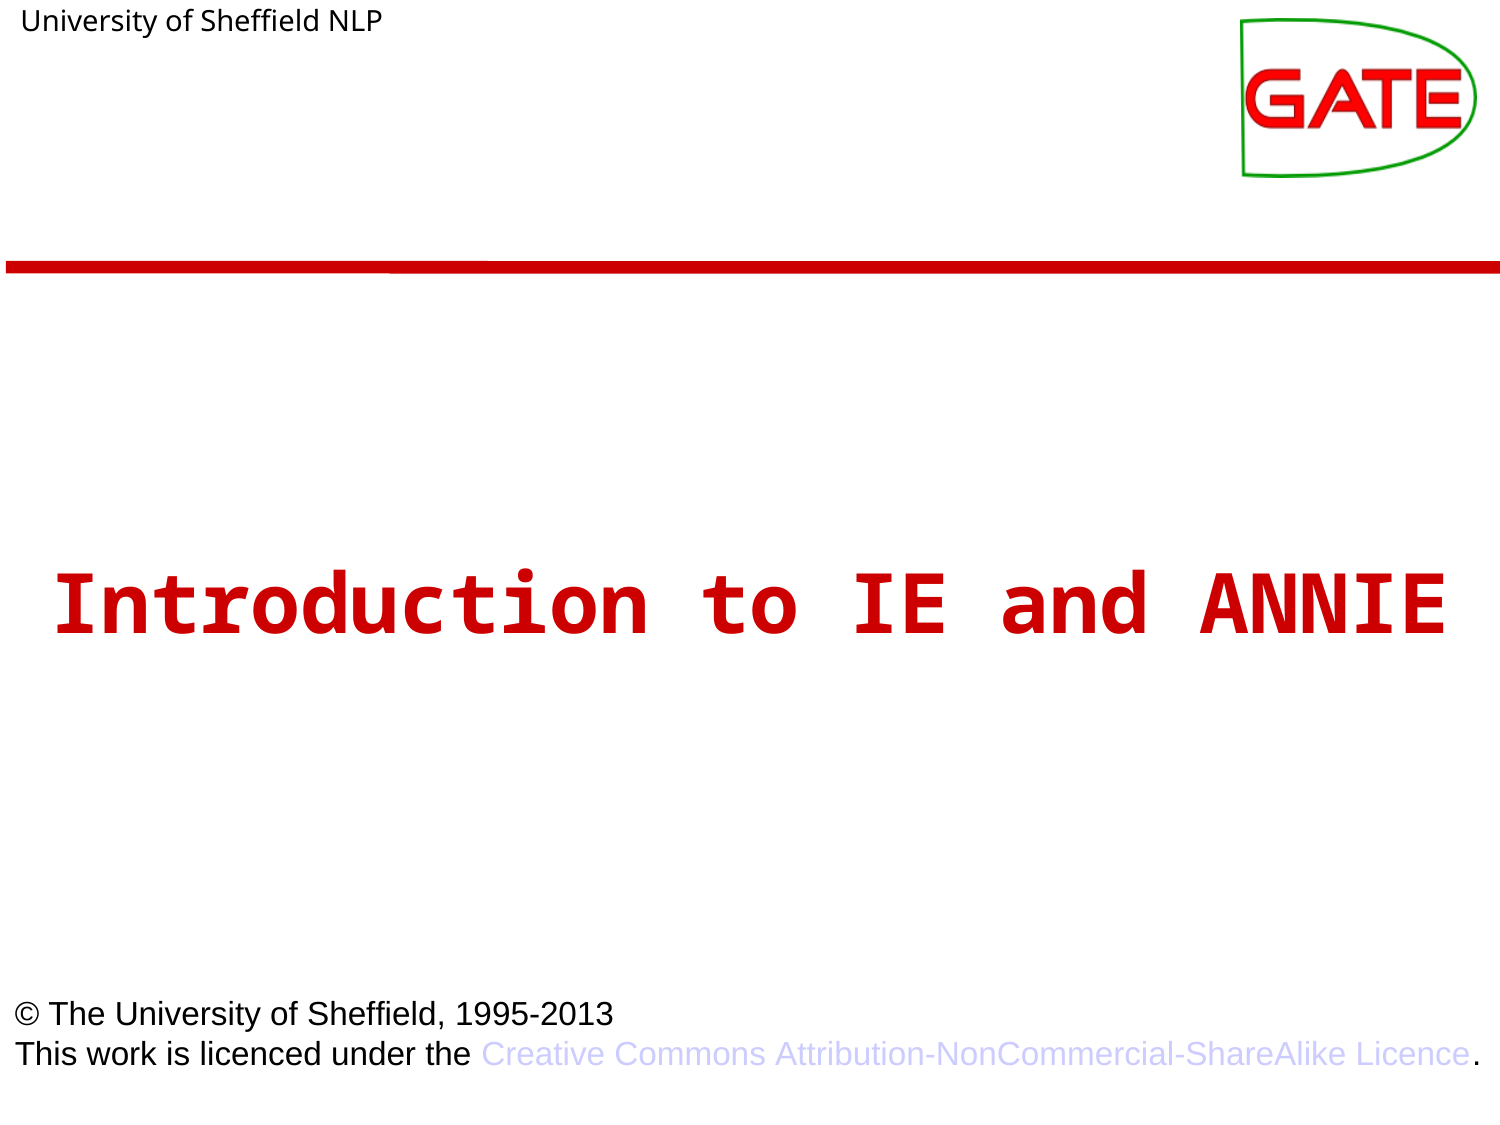

Introduction to IE and ANNIE
© The University of Sheffield, 1995-2013
This work is licenced under the Creative Commons Attribution-NonCommercial-ShareAlike Licence.